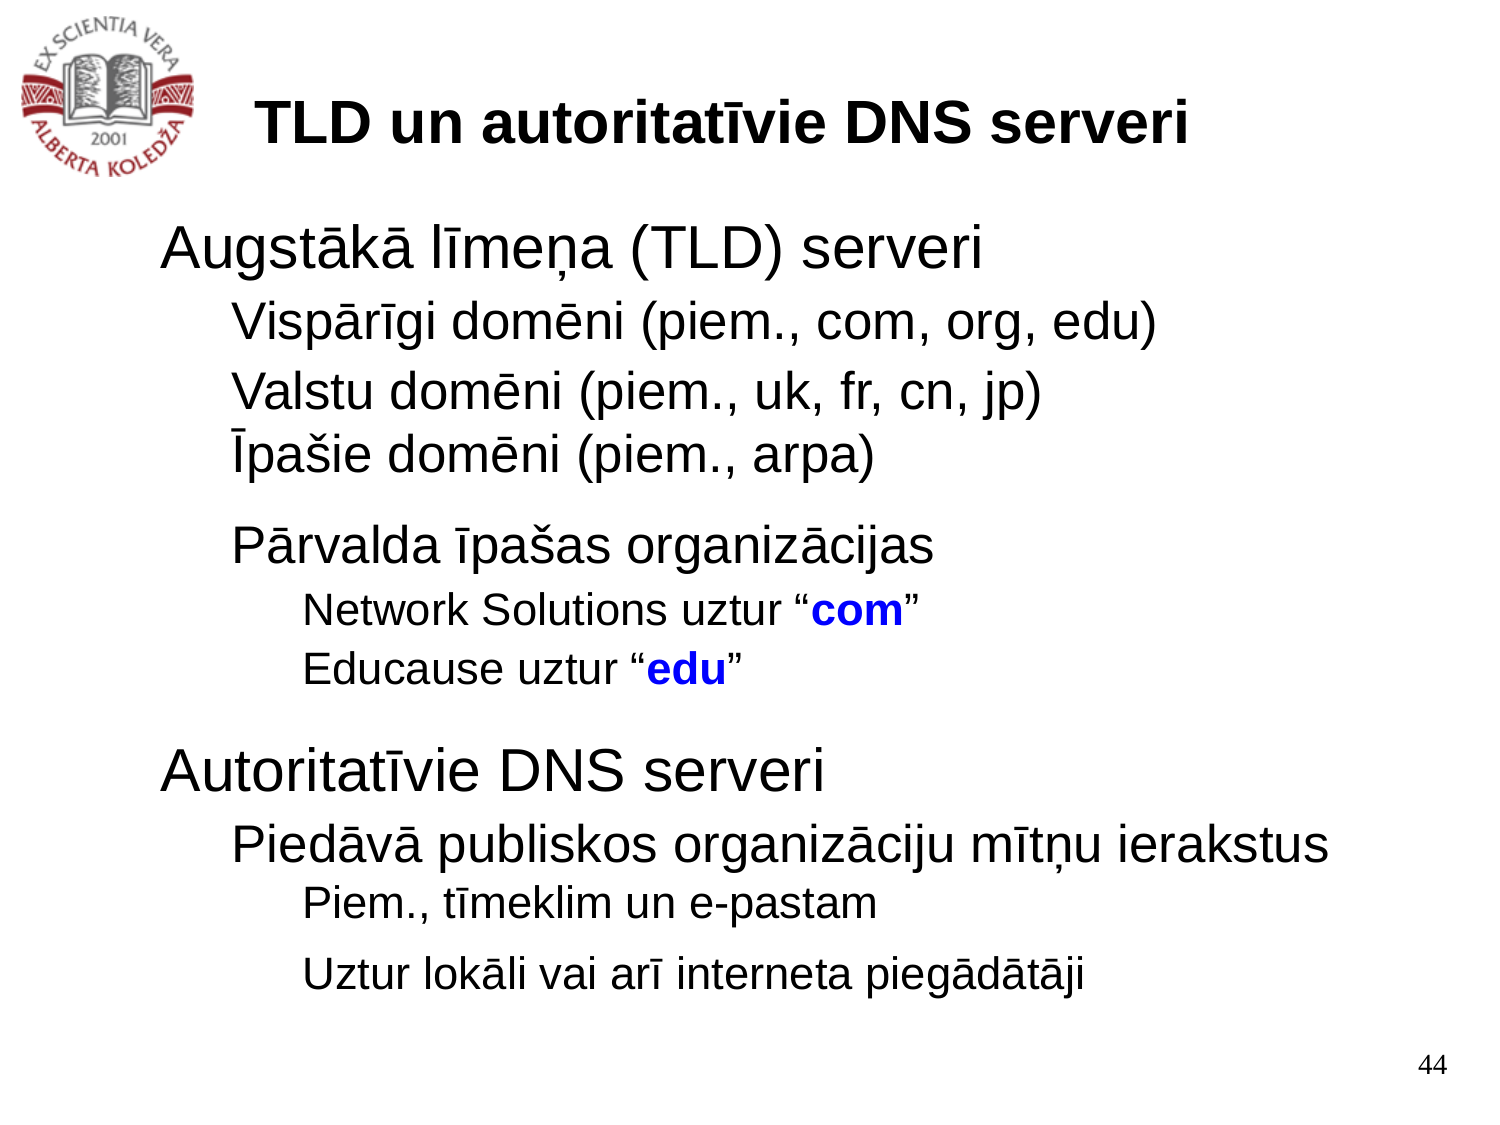

# TLD un autoritatīvie DNS serveri
Augstākā līmeņa (TLD) serveri
Vispārīgi domēni (piem., com, org, edu)
Valstu domēni (piem., uk, fr, cn, jp)
Īpašie domēni (piem., arpa)
Pārvalda īpašas organizācijas
Network Solutions uztur “com”
Educause uztur “edu”
Autoritatīvie DNS serveri
Piedāvā publiskos organizāciju mītņu ierakstus
Piem., tīmeklim un e-pastam
Uztur lokāli vai arī interneta piegādātāji